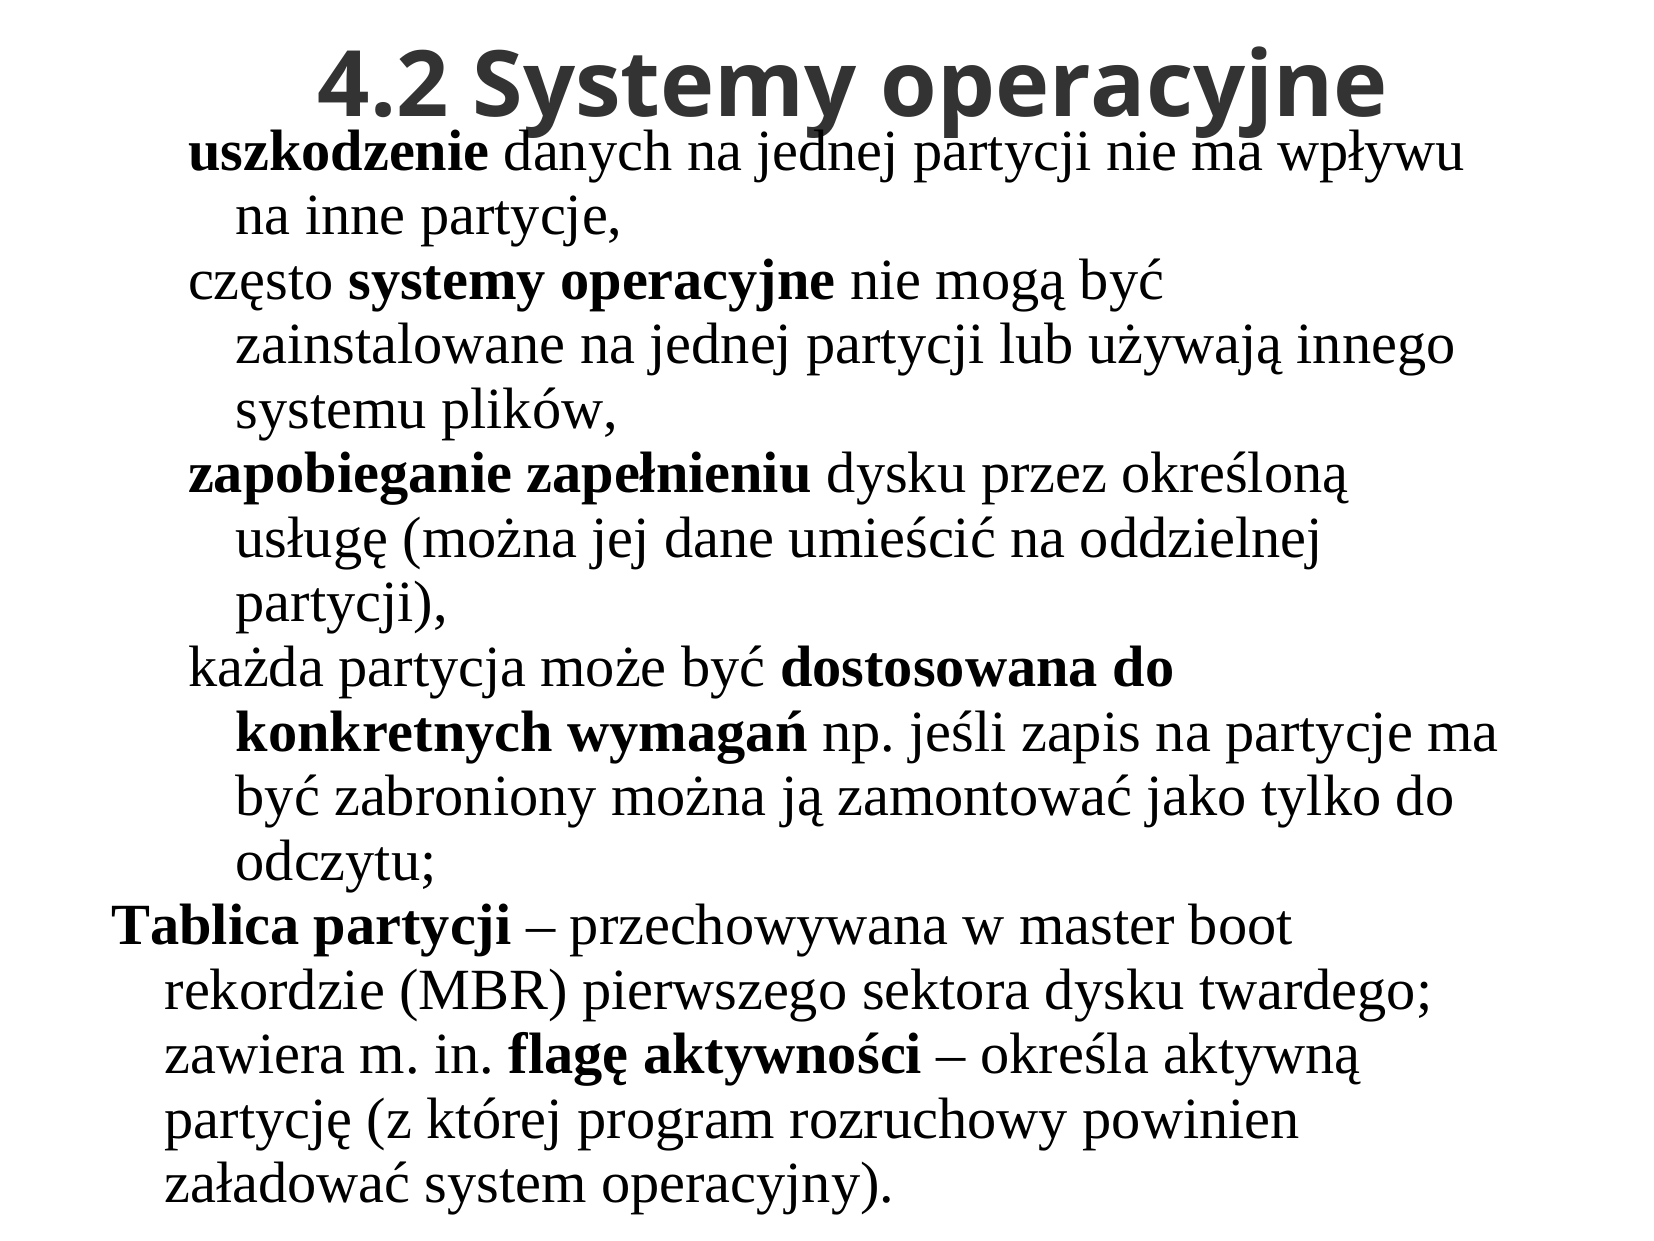

# 4.2 Systemy operacyjne
uszkodzenie danych na jednej partycji nie ma wpływu na inne partycje,
często systemy operacyjne nie mogą być zainstalowane na jednej partycji lub używają innego systemu plików,
zapobieganie zapełnieniu dysku przez określoną usługę (można jej dane umieścić na oddzielnej partycji),
każda partycja może być dostosowana do konkretnych wymagań np. jeśli zapis na partycje ma być zabroniony można ją zamontować jako tylko do odczytu;
Tablica partycji – przechowywana w master boot rekordzie (MBR) pierwszego sektora dysku twardego; zawiera m. in. flagę aktywności – określa aktywną partycję (z której program rozruchowy powinien załadować system operacyjny).